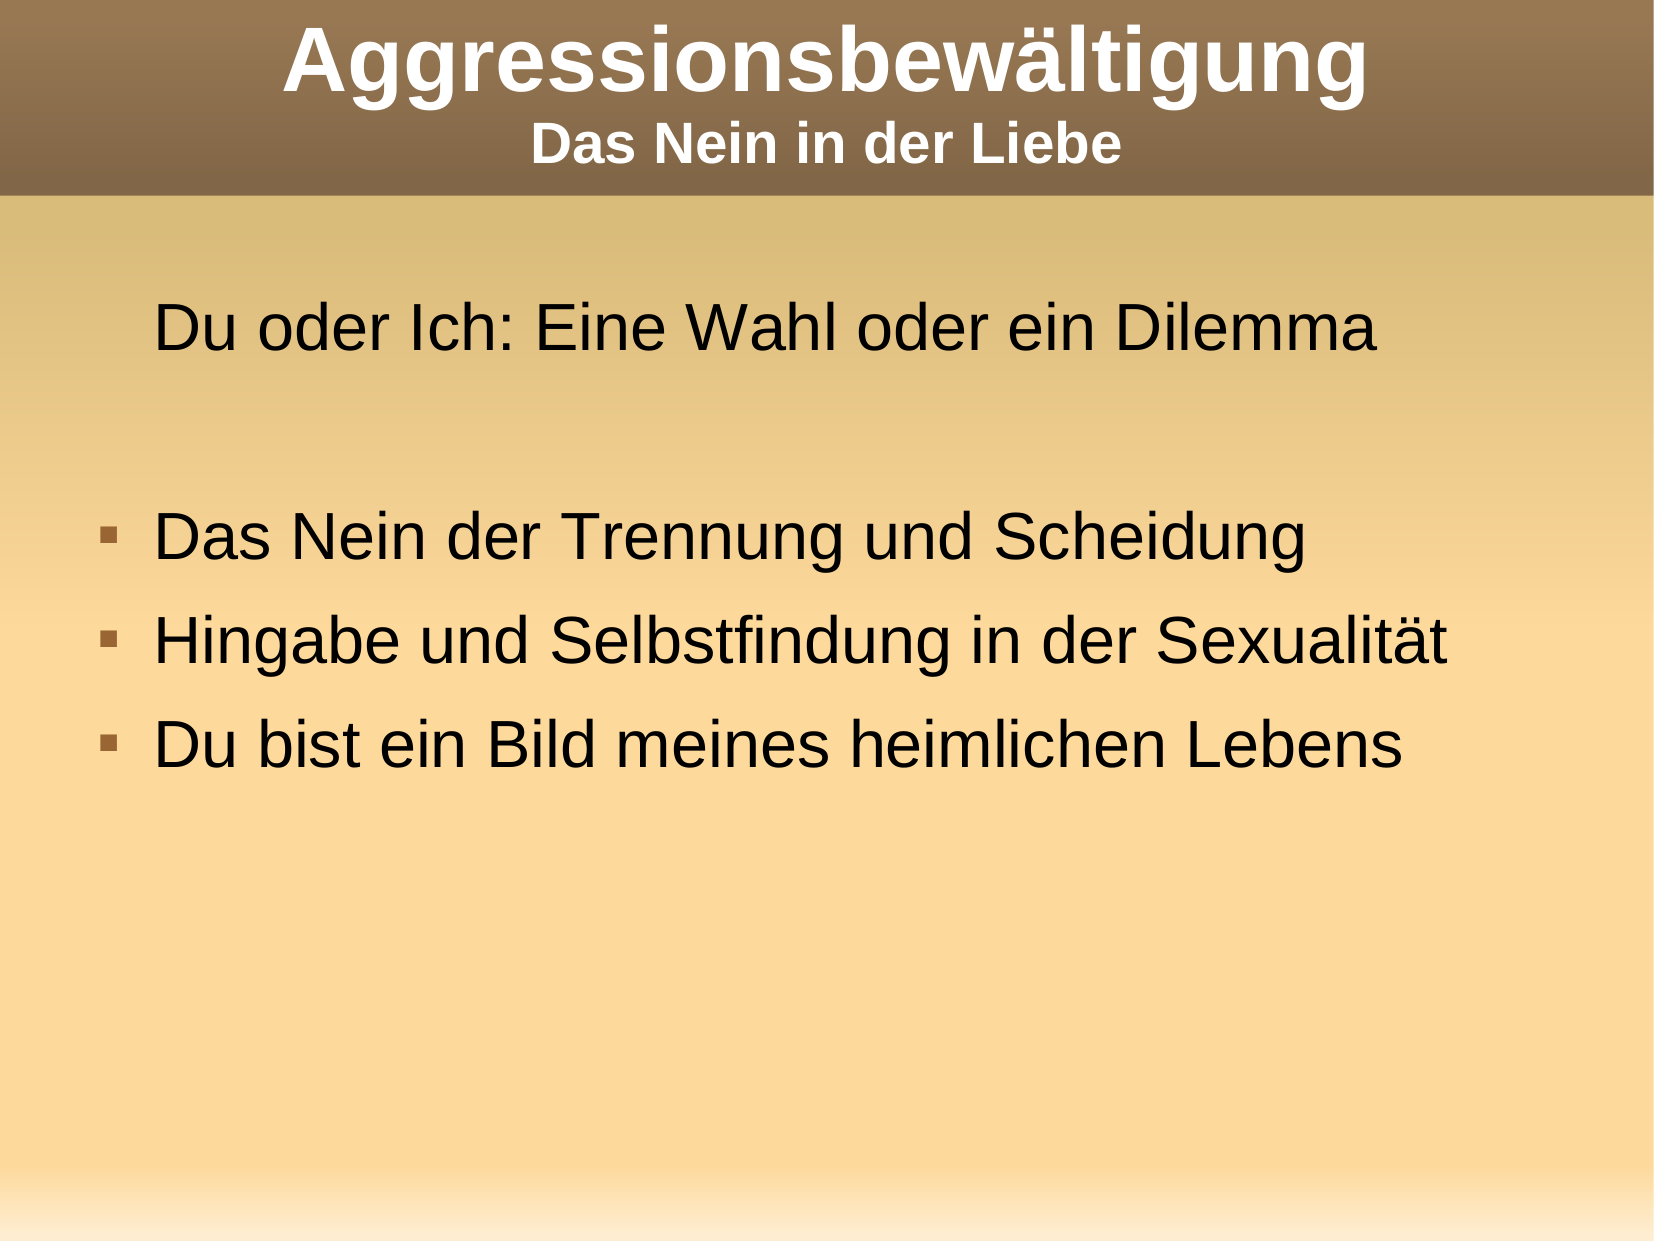

# Aggressionsbewältigung Das Nein in der Liebe
Du oder Ich: Eine Wahl oder ein Dilemma
Das Nein der Trennung und Scheidung
Hingabe und Selbstfindung in der Sexualität
Du bist ein Bild meines heimlichen Lebens